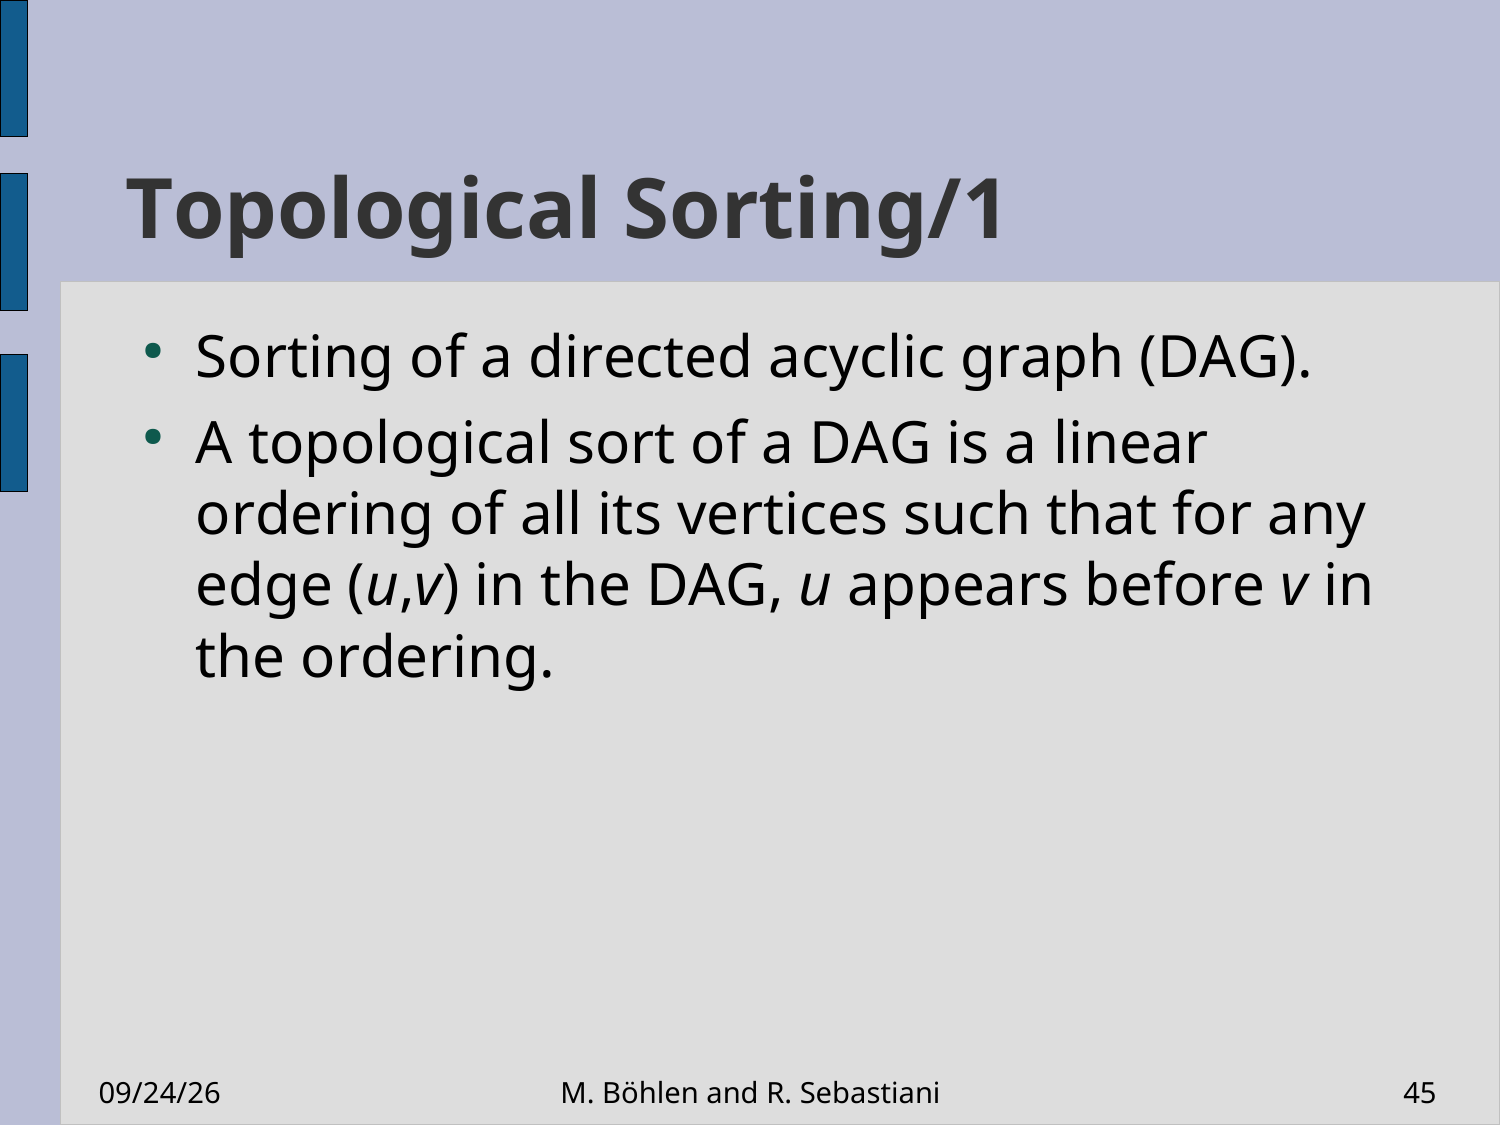

# Topological Sorting/1
Sorting of a directed acyclic graph (DAG).
A topological sort of a DAG is a linear ordering of all its vertices such that for any edge (u,v) in the DAG, u appears before v in the ordering.
M. Böhlen and R. Sebastiani
45